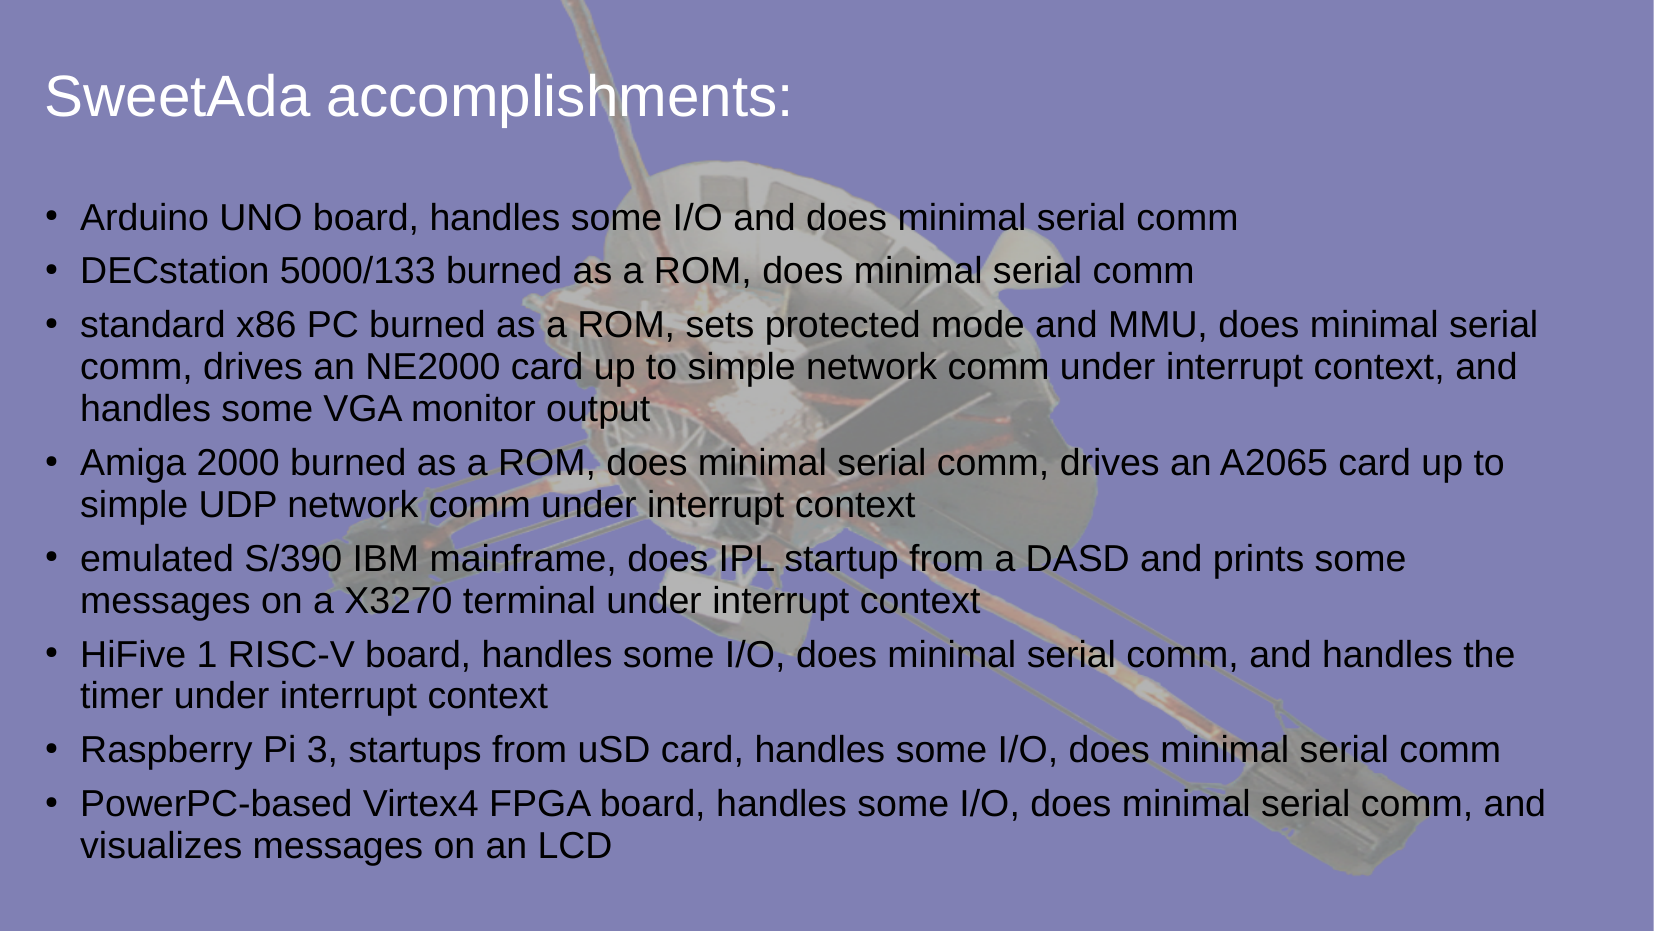

# SweetAda accomplishments:
Arduino UNO board, handles some I/O and does minimal serial comm
DECstation 5000/133 burned as a ROM, does minimal serial comm
standard x86 PC burned as a ROM, sets protected mode and MMU, does minimal serial comm, drives an NE2000 card up to simple network comm under interrupt context, and handles some VGA monitor output
Amiga 2000 burned as a ROM, does minimal serial comm, drives an A2065 card up to simple UDP network comm under interrupt context
emulated S/390 IBM mainframe, does IPL startup from a DASD and prints some messages on a X3270 terminal under interrupt context
HiFive 1 RISC-V board, handles some I/O, does minimal serial comm, and handles the timer under interrupt context
Raspberry Pi 3, startups from uSD card, handles some I/O, does minimal serial comm
PowerPC-based Virtex4 FPGA board, handles some I/O, does minimal serial comm, and visualizes messages on an LCD